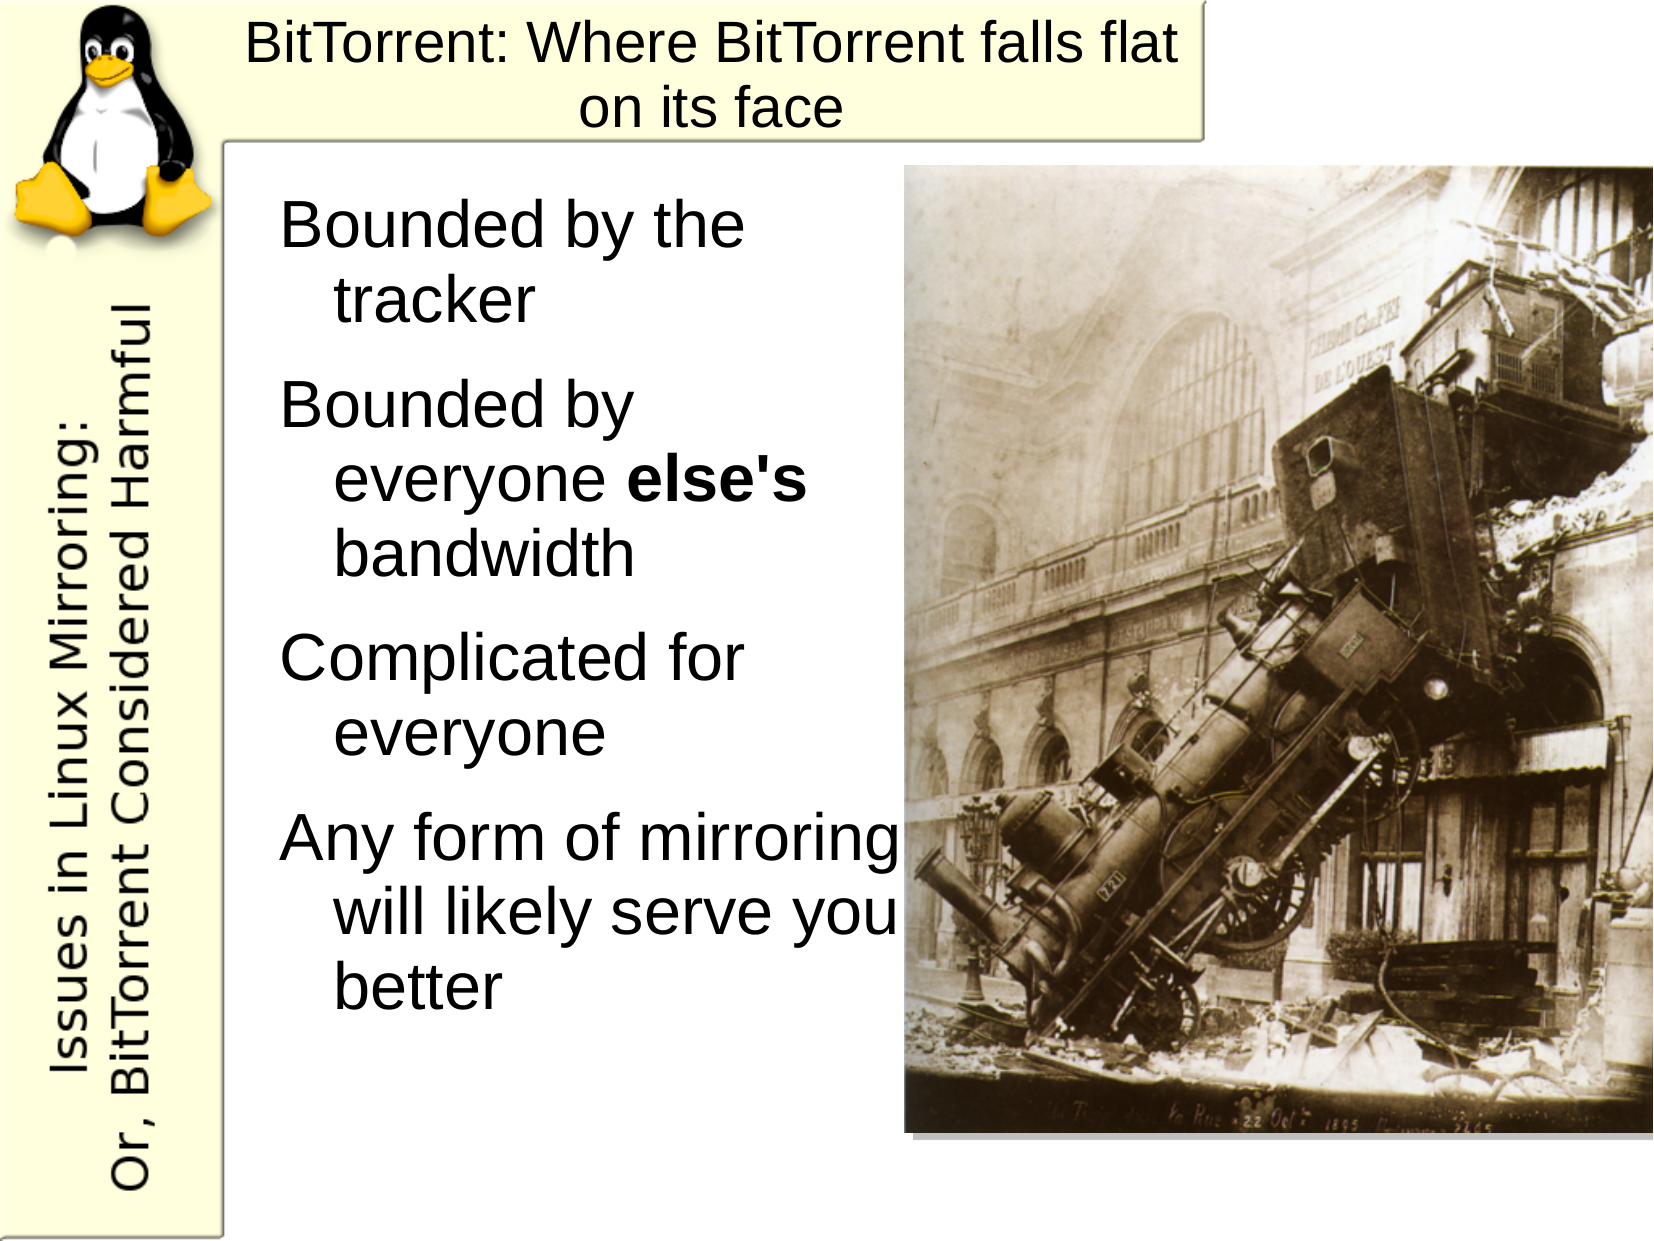

# BitTorrent: Where BitTorrent falls flat on its face
Bounded by the tracker
Bounded by everyone else's bandwidth
Complicated for everyone
Any form of mirroring will likely serve you better